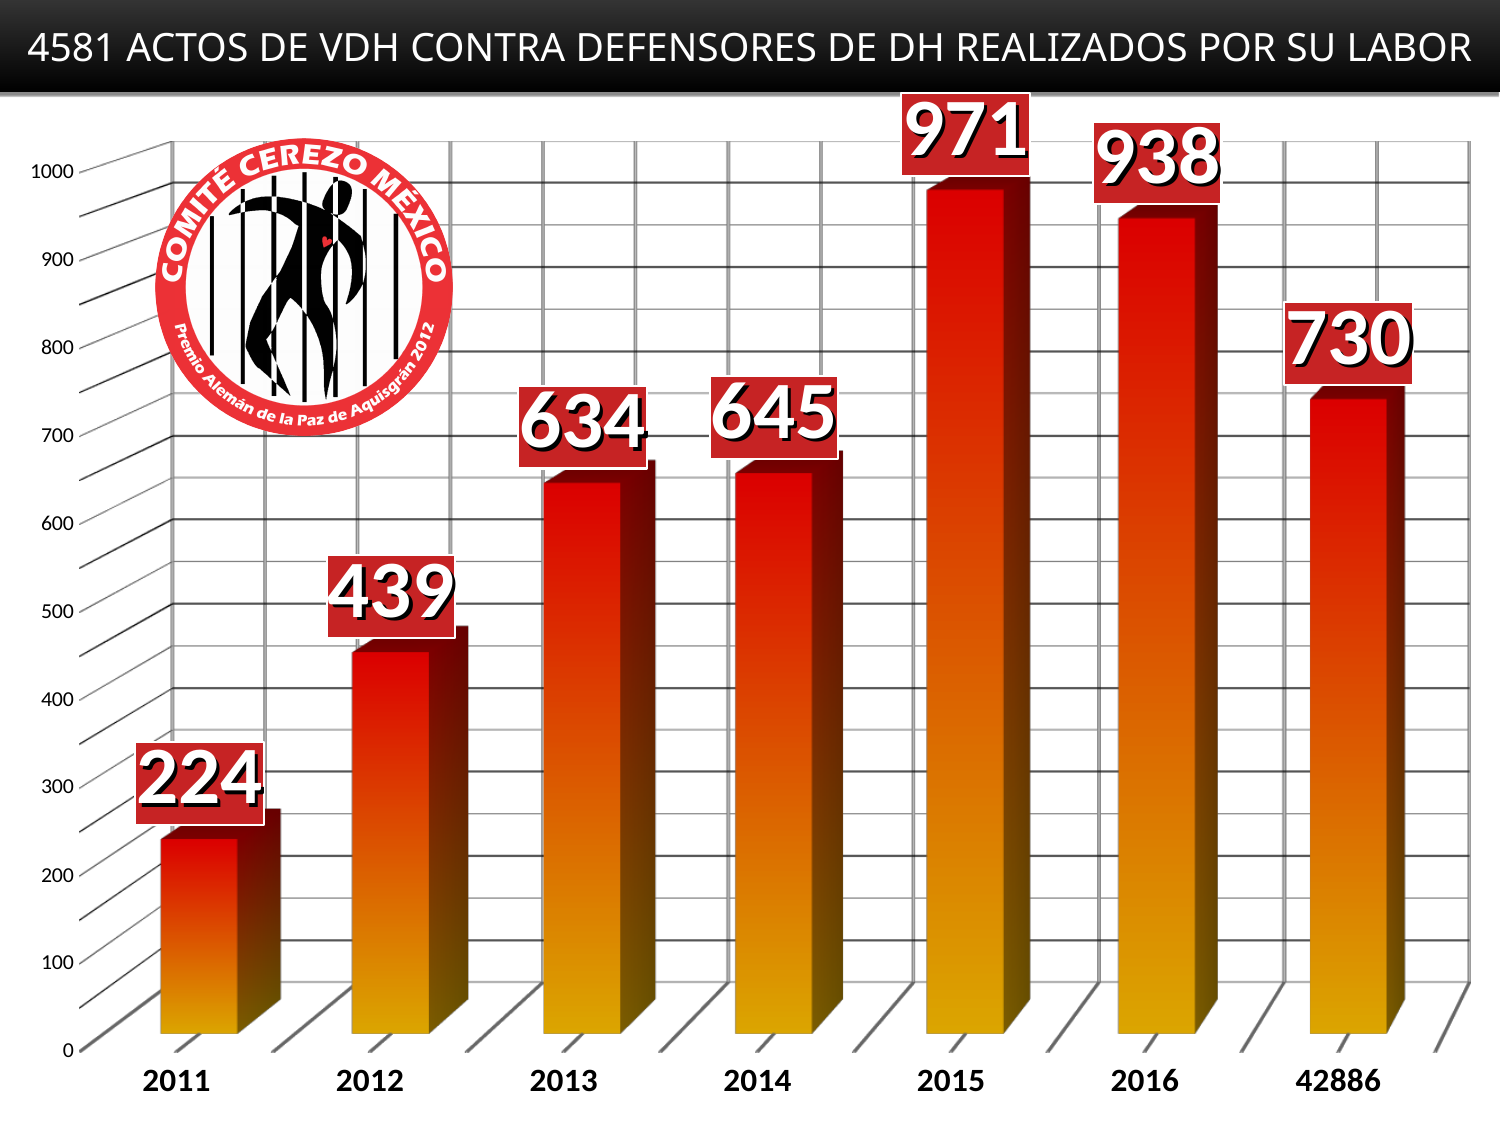

# 4581 actos de VDH contra defensores de DH realizados por su labor
[unsupported chart]